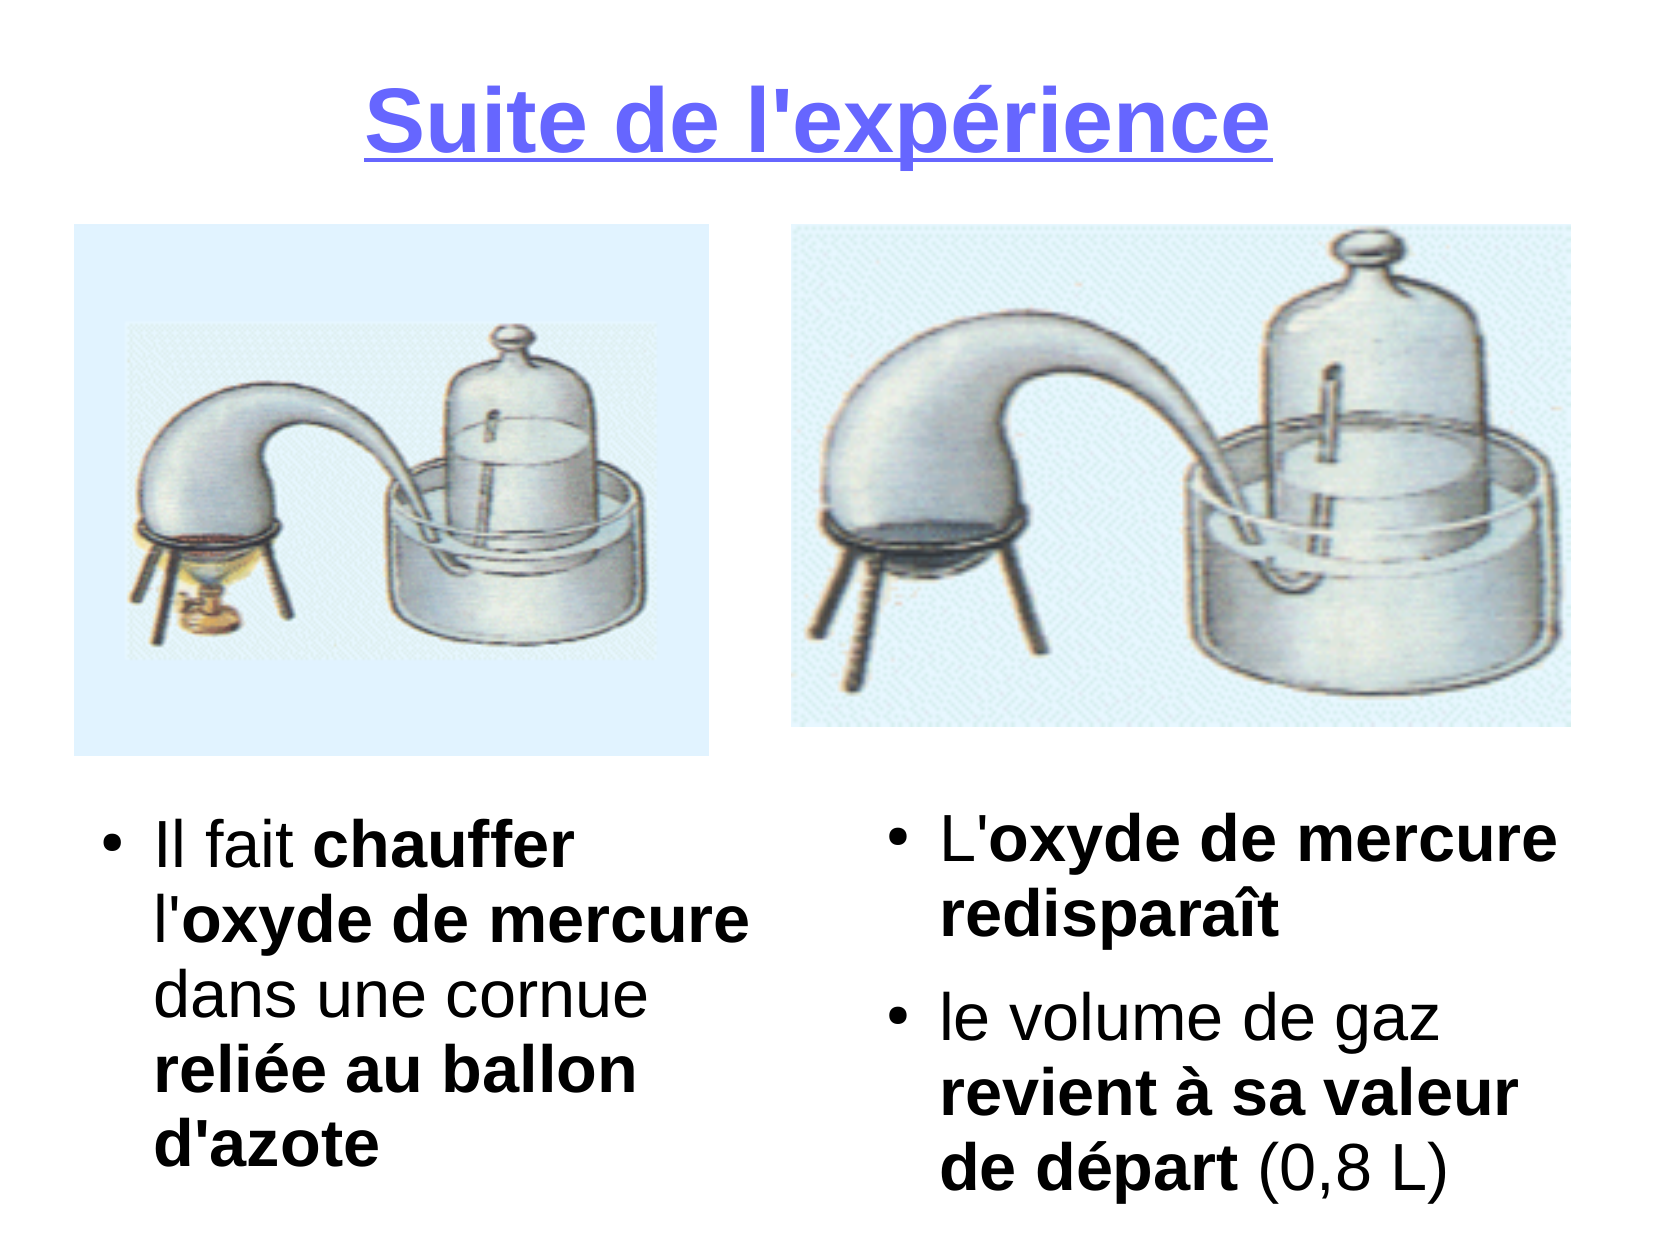

# Suite de l'expérience
L'oxyde de mercure redisparaît
le volume de gaz revient à sa valeur de départ (0,8 L)
Il fait chauffer l'oxyde de mercure dans une cornue reliée au ballon d'azote